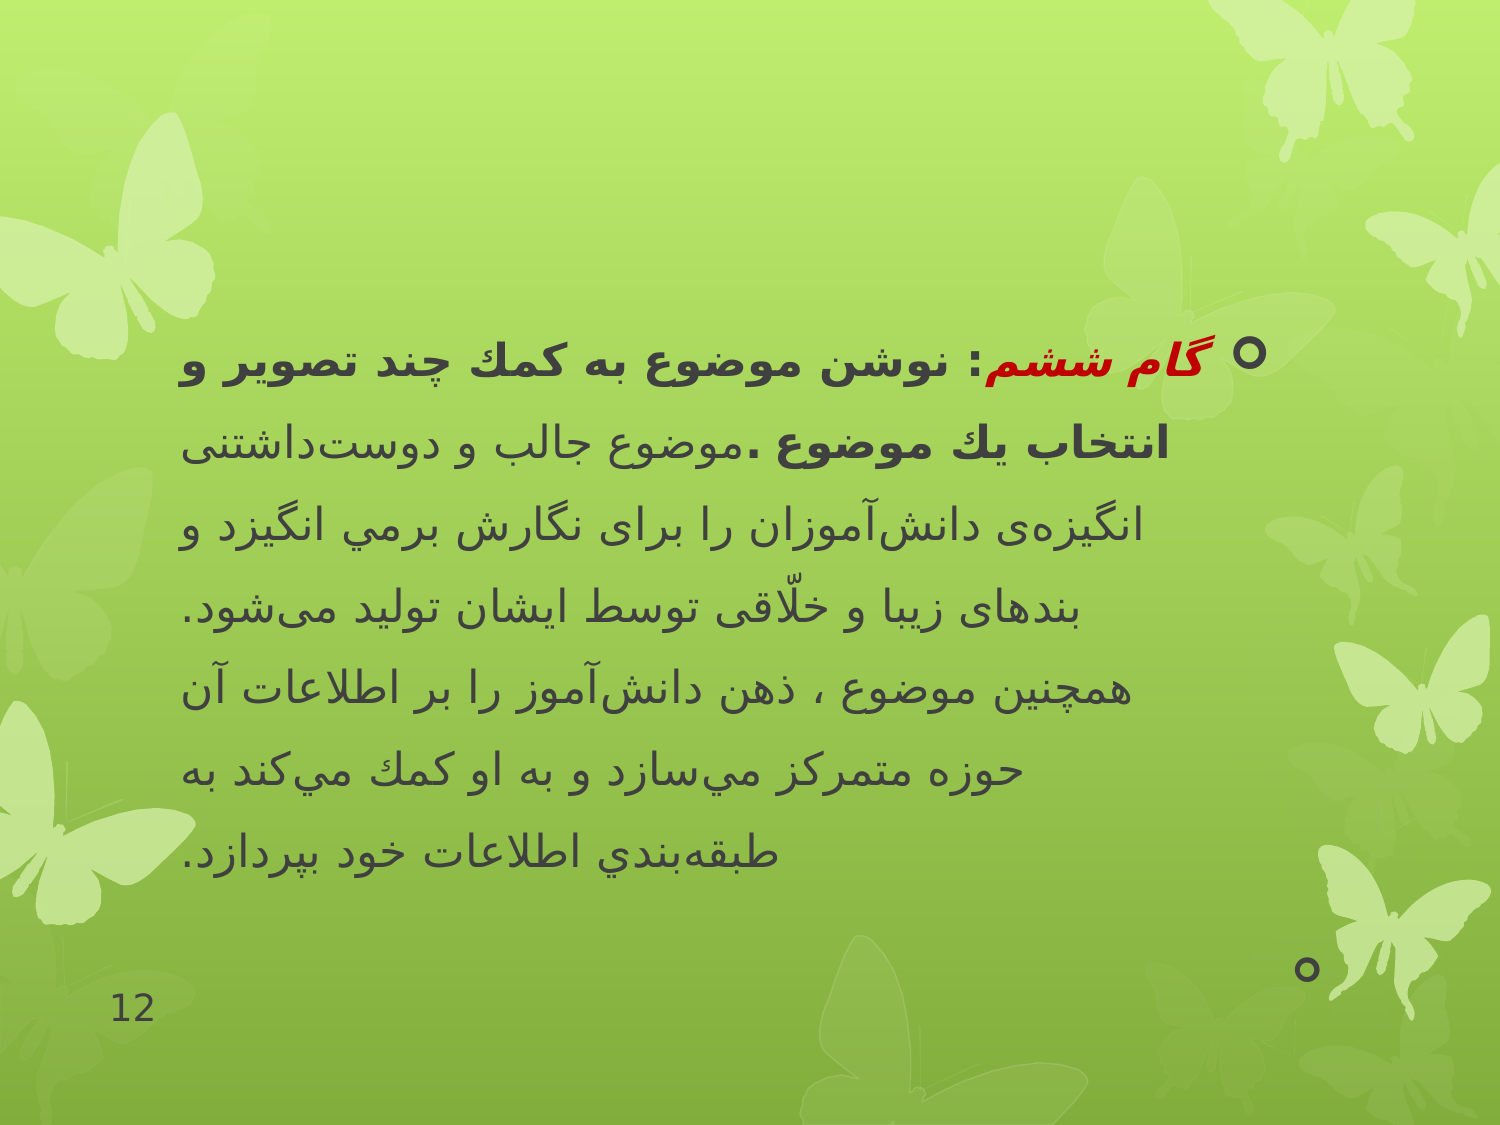

# گام ششم: نوشن موضوع به كمك چند تصوير و انتخاب يك موضوع .موضوع جالب و دوست‌داشتنی انگیزه‌ی دانش‌آموزان را برای نگارش برمي انگيزد و بند‌های زیبا و خلّاقی توسط ایشان تولید می‌شود. همچنين موضوع ، ذهن دانش‌آموز را بر اطلاعات آن حوزه متمركز مي‌سازد و به او كمك مي‌كند به طبقه‌بندي اطلاعات خود بپردازد.